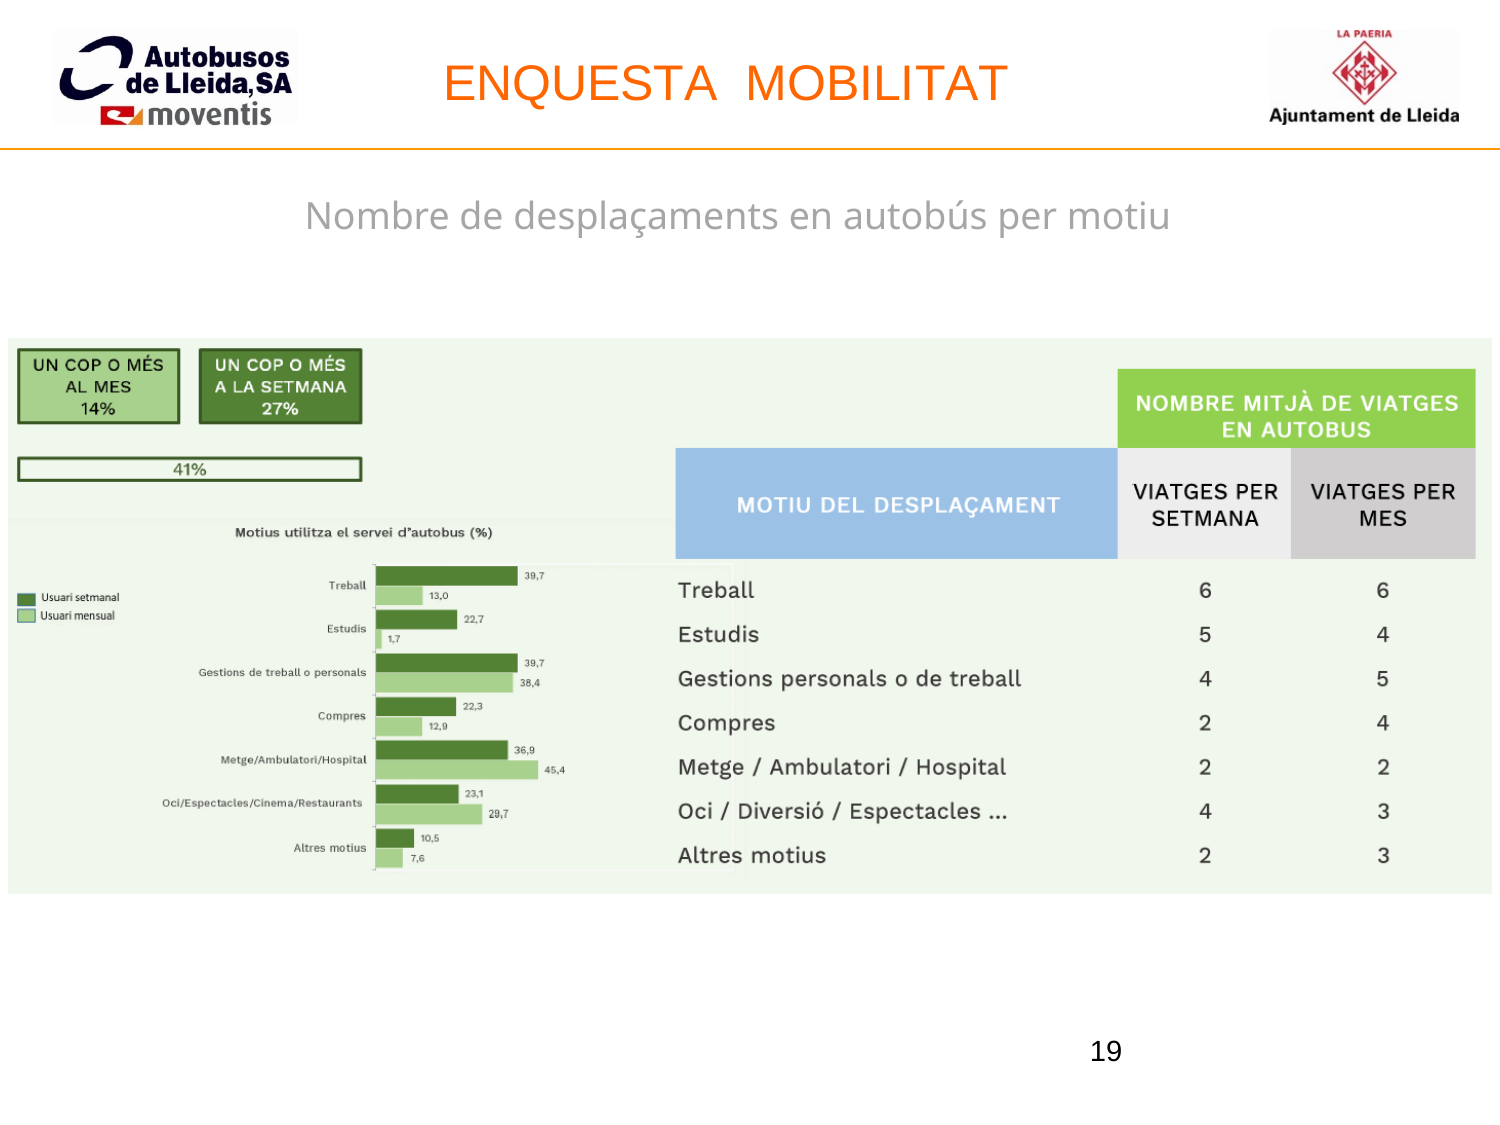

ENQUESTA MOBILITAT
Nombre de desplaçaments en autobús per motiu